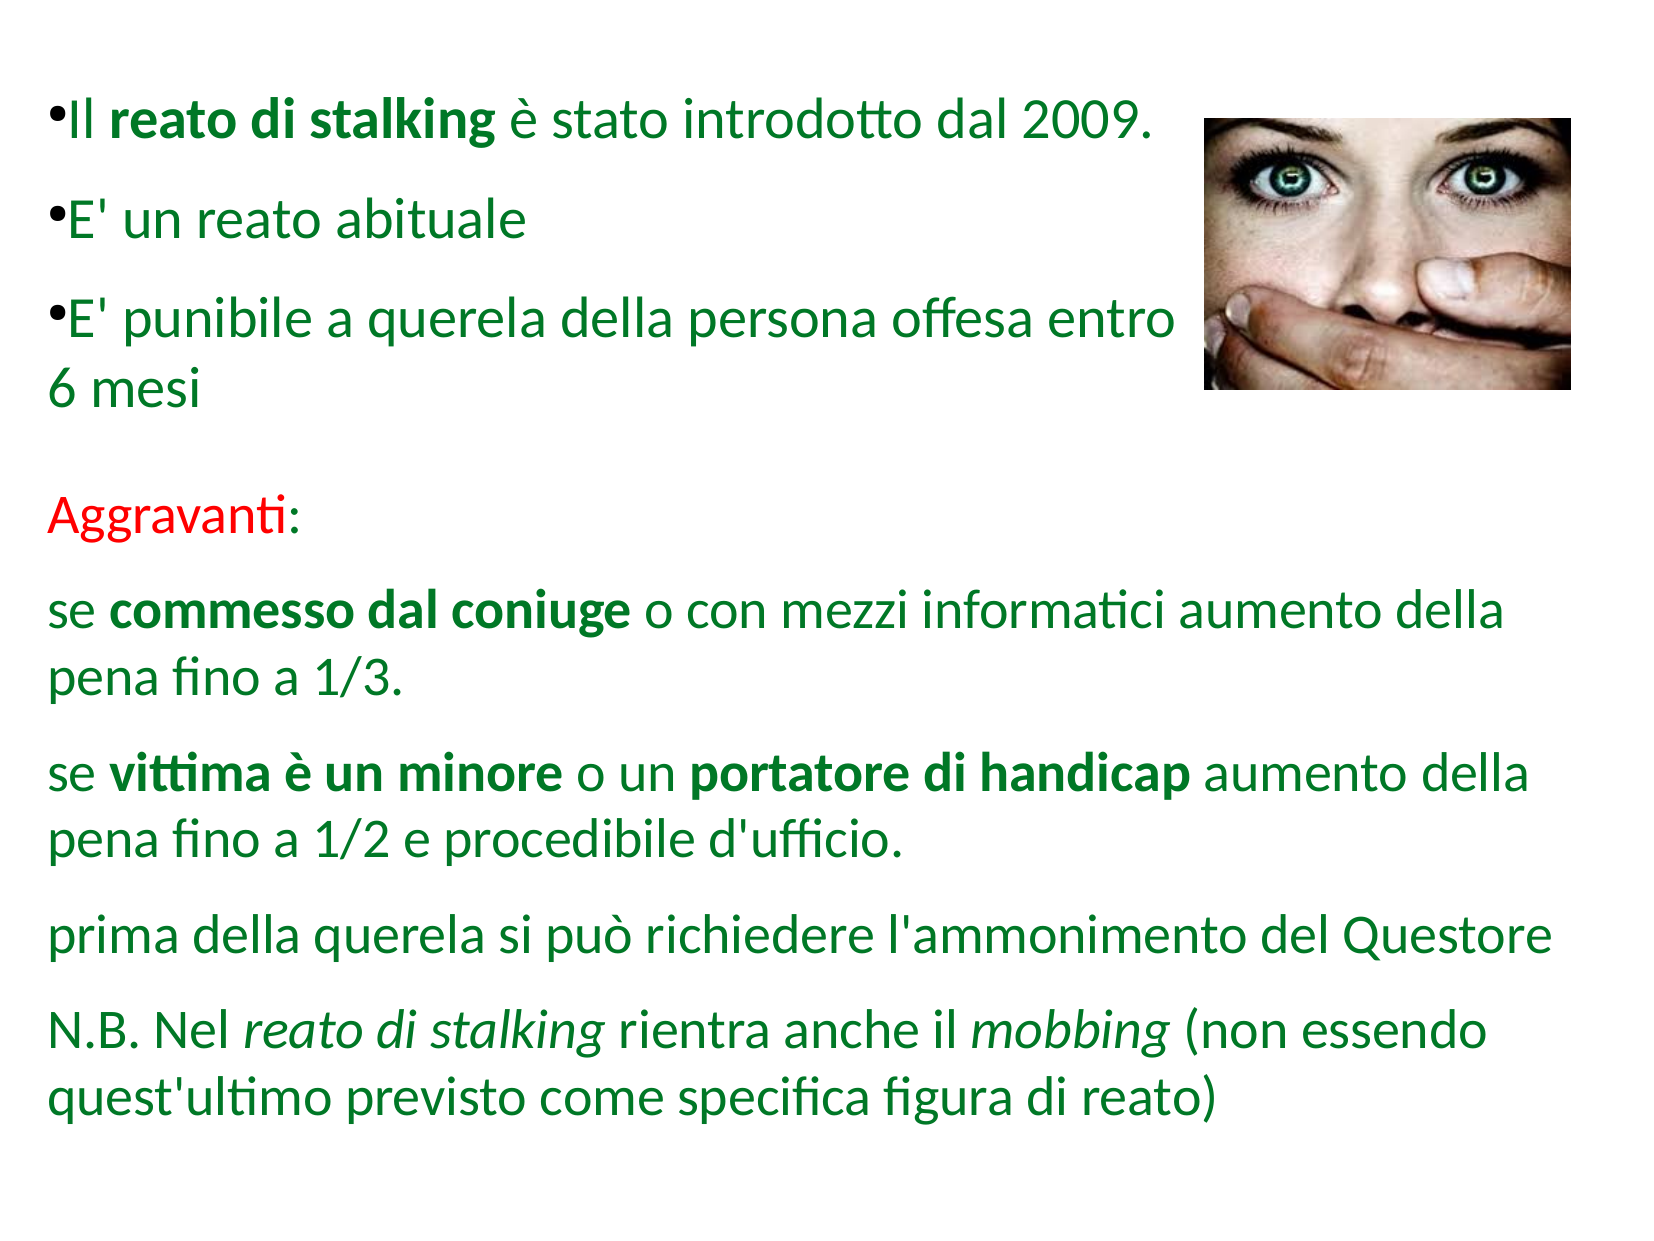

#
Il reato di stalking è stato introdotto dal 2009.
E' un reato abituale
E' punibile a querela della persona offesa entro 6 mesi
Aggravanti:
se commesso dal coniuge o con mezzi informatici aumento della pena fino a 1/3.
se vittima è un minore o un portatore di handicap aumento della pena fino a 1/2 e procedibile d'ufficio.
prima della querela si può richiedere l'ammonimento del Questore
N.B. Nel reato di stalking rientra anche il mobbing (non essendo quest'ultimo previsto come specifica figura di reato)